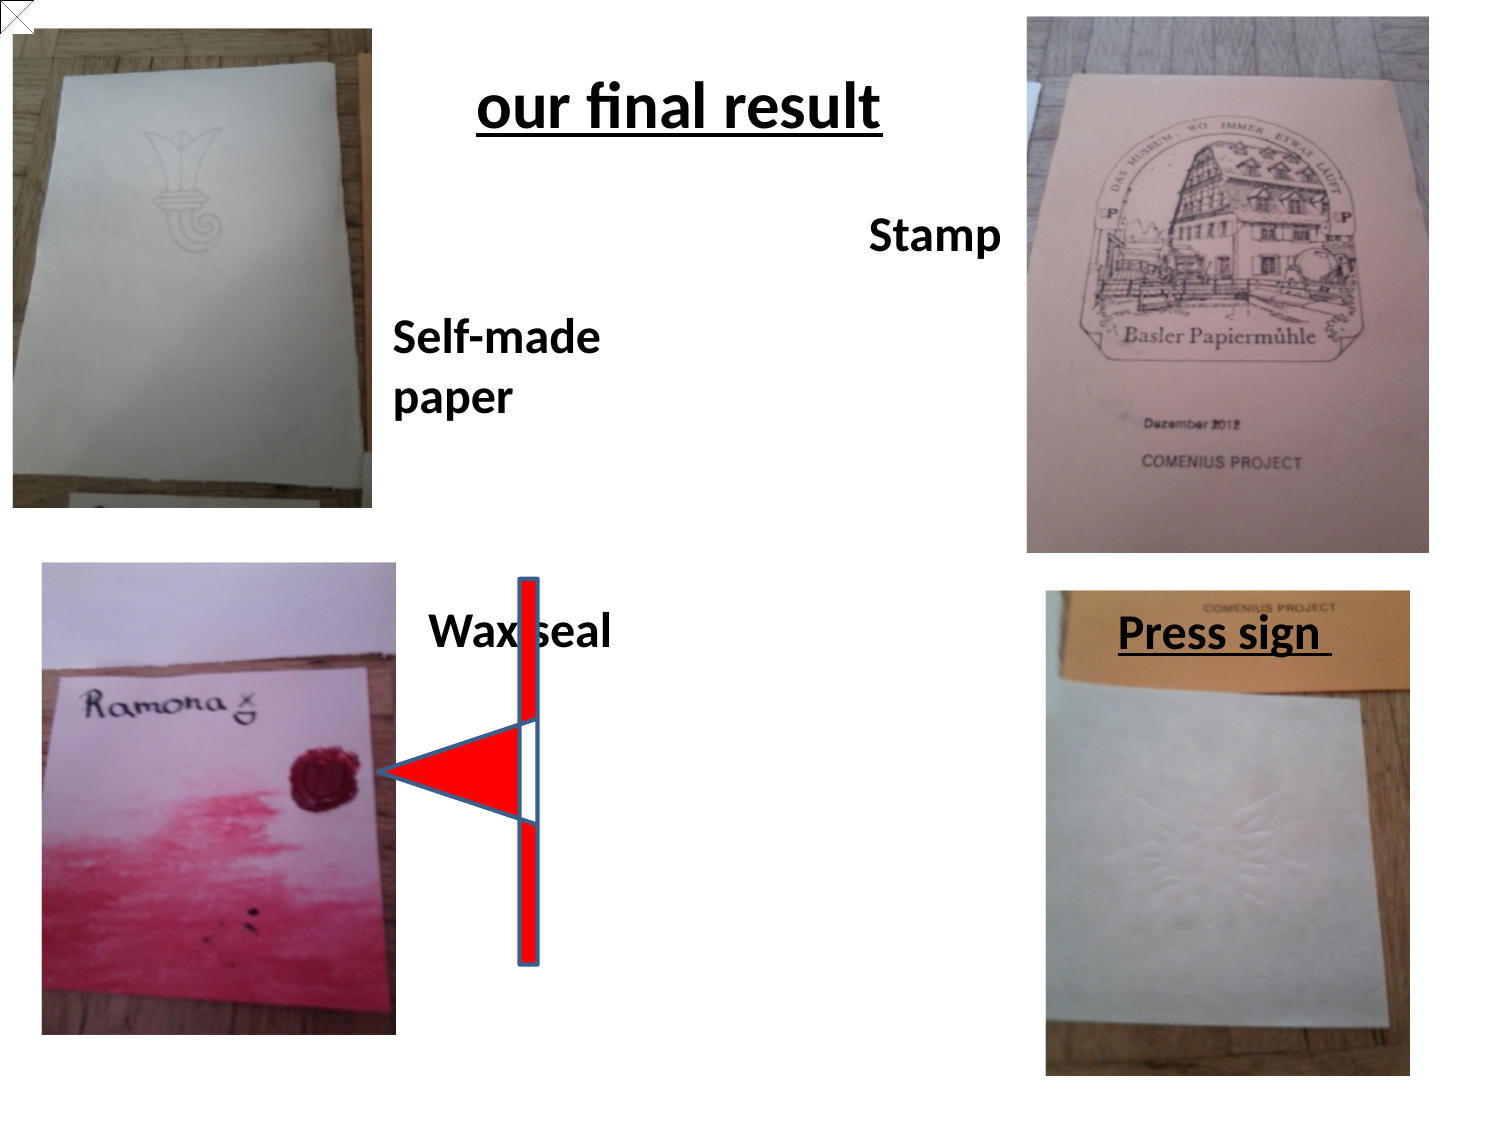

#
 our final result
Stamp
Self-made paper
Wax seal
Press sign